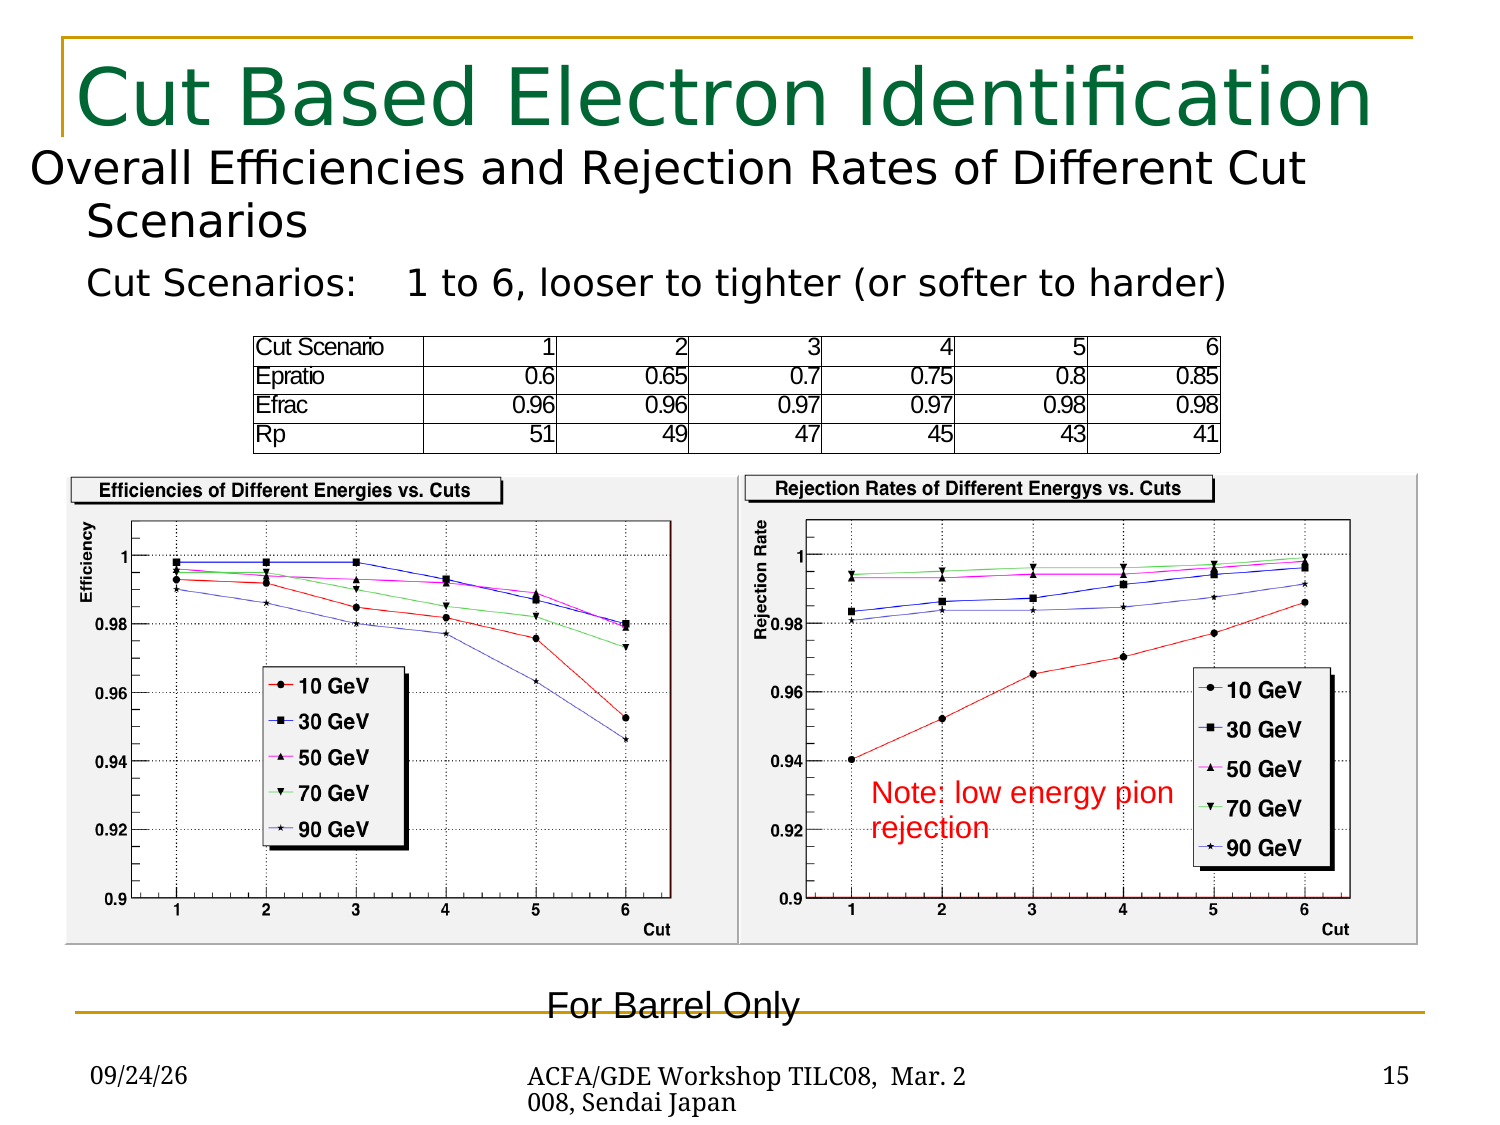

Cut Based Electron Identification
# Overall Efficiencies and Rejection Rates of Different Cut Scenarios
Cut Scenarios: 1 to 6, looser to tighter (or softer to harder)
Note: low energy pion rejection
For Barrel Only
15
ACFA/GDE Workshop TILC08, Mar. 2008, Sendai Japan